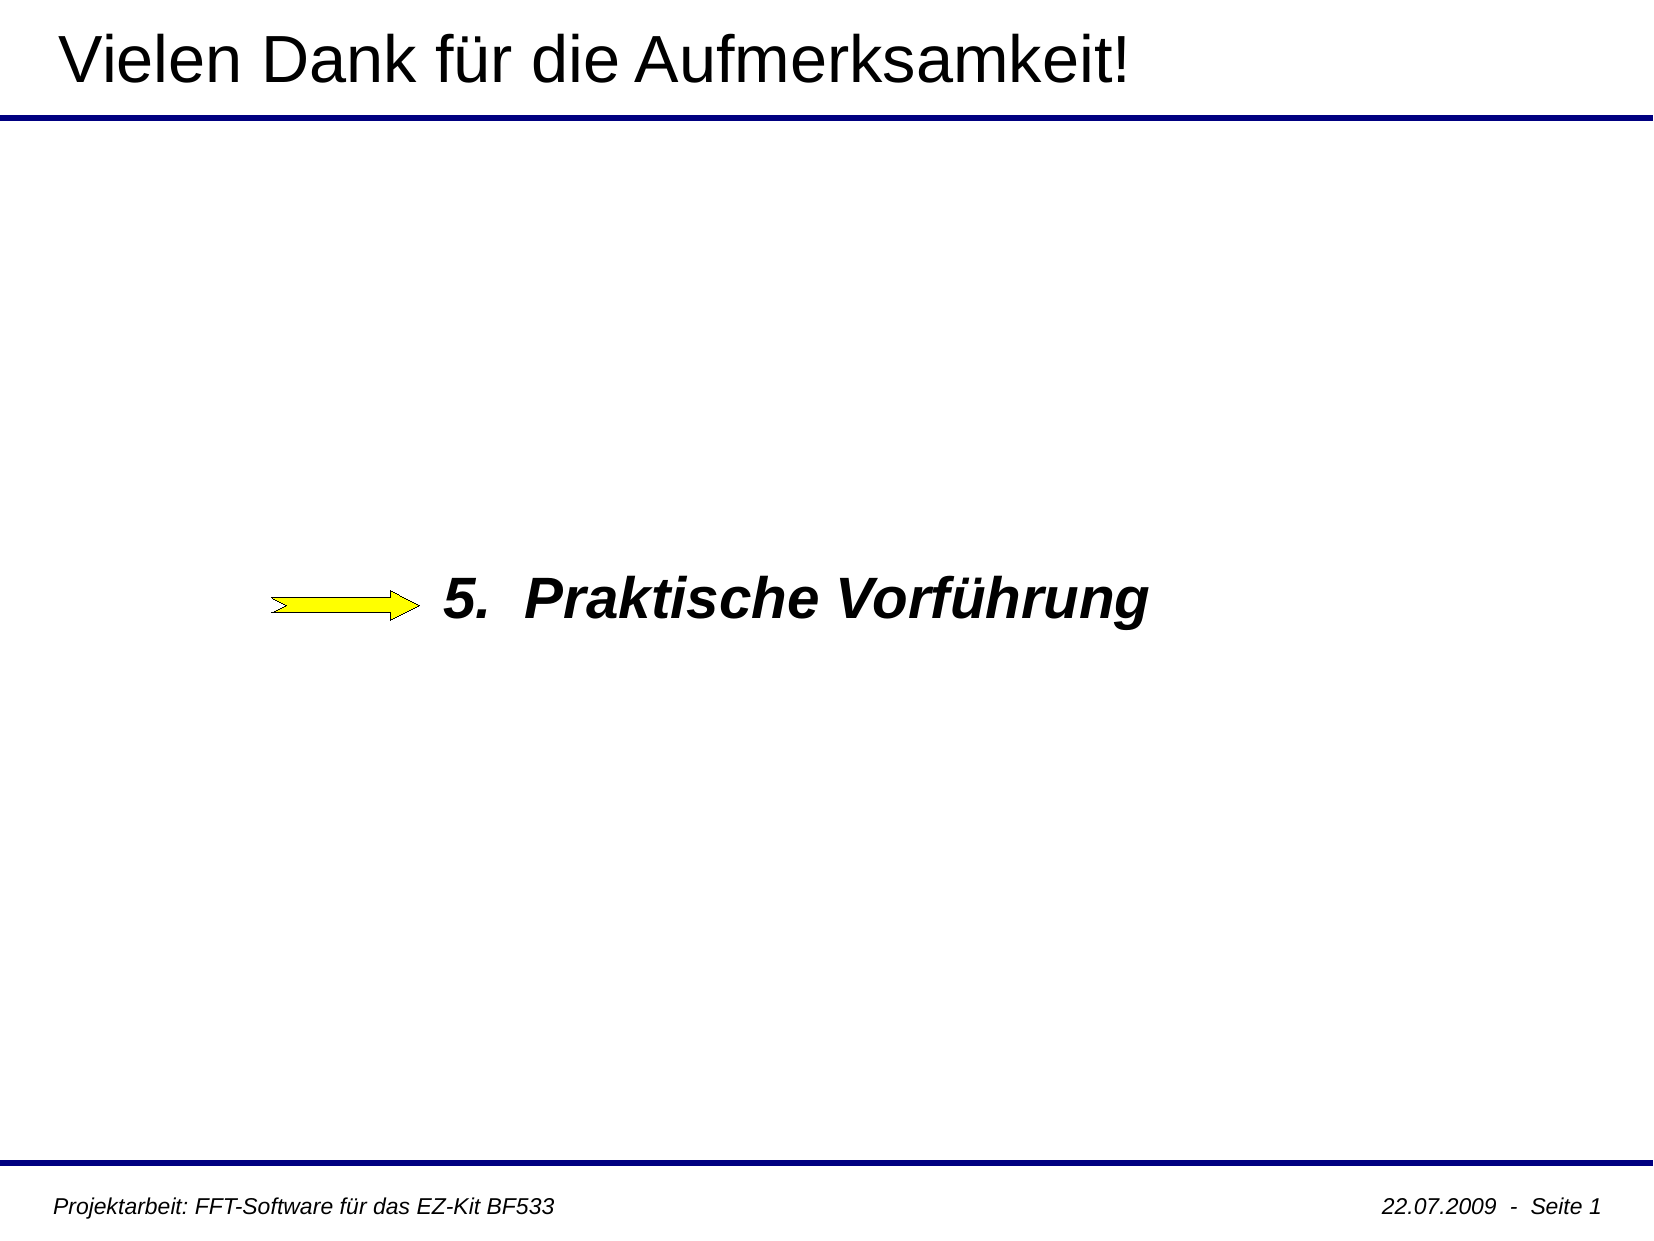

#
Vielen Dank für die Aufmerksamkeit!
5. Praktische Vorführung
Projektarbeit: FFT-Software für das EZ-Kit BF533										 		22.07.2009 - Seite 1